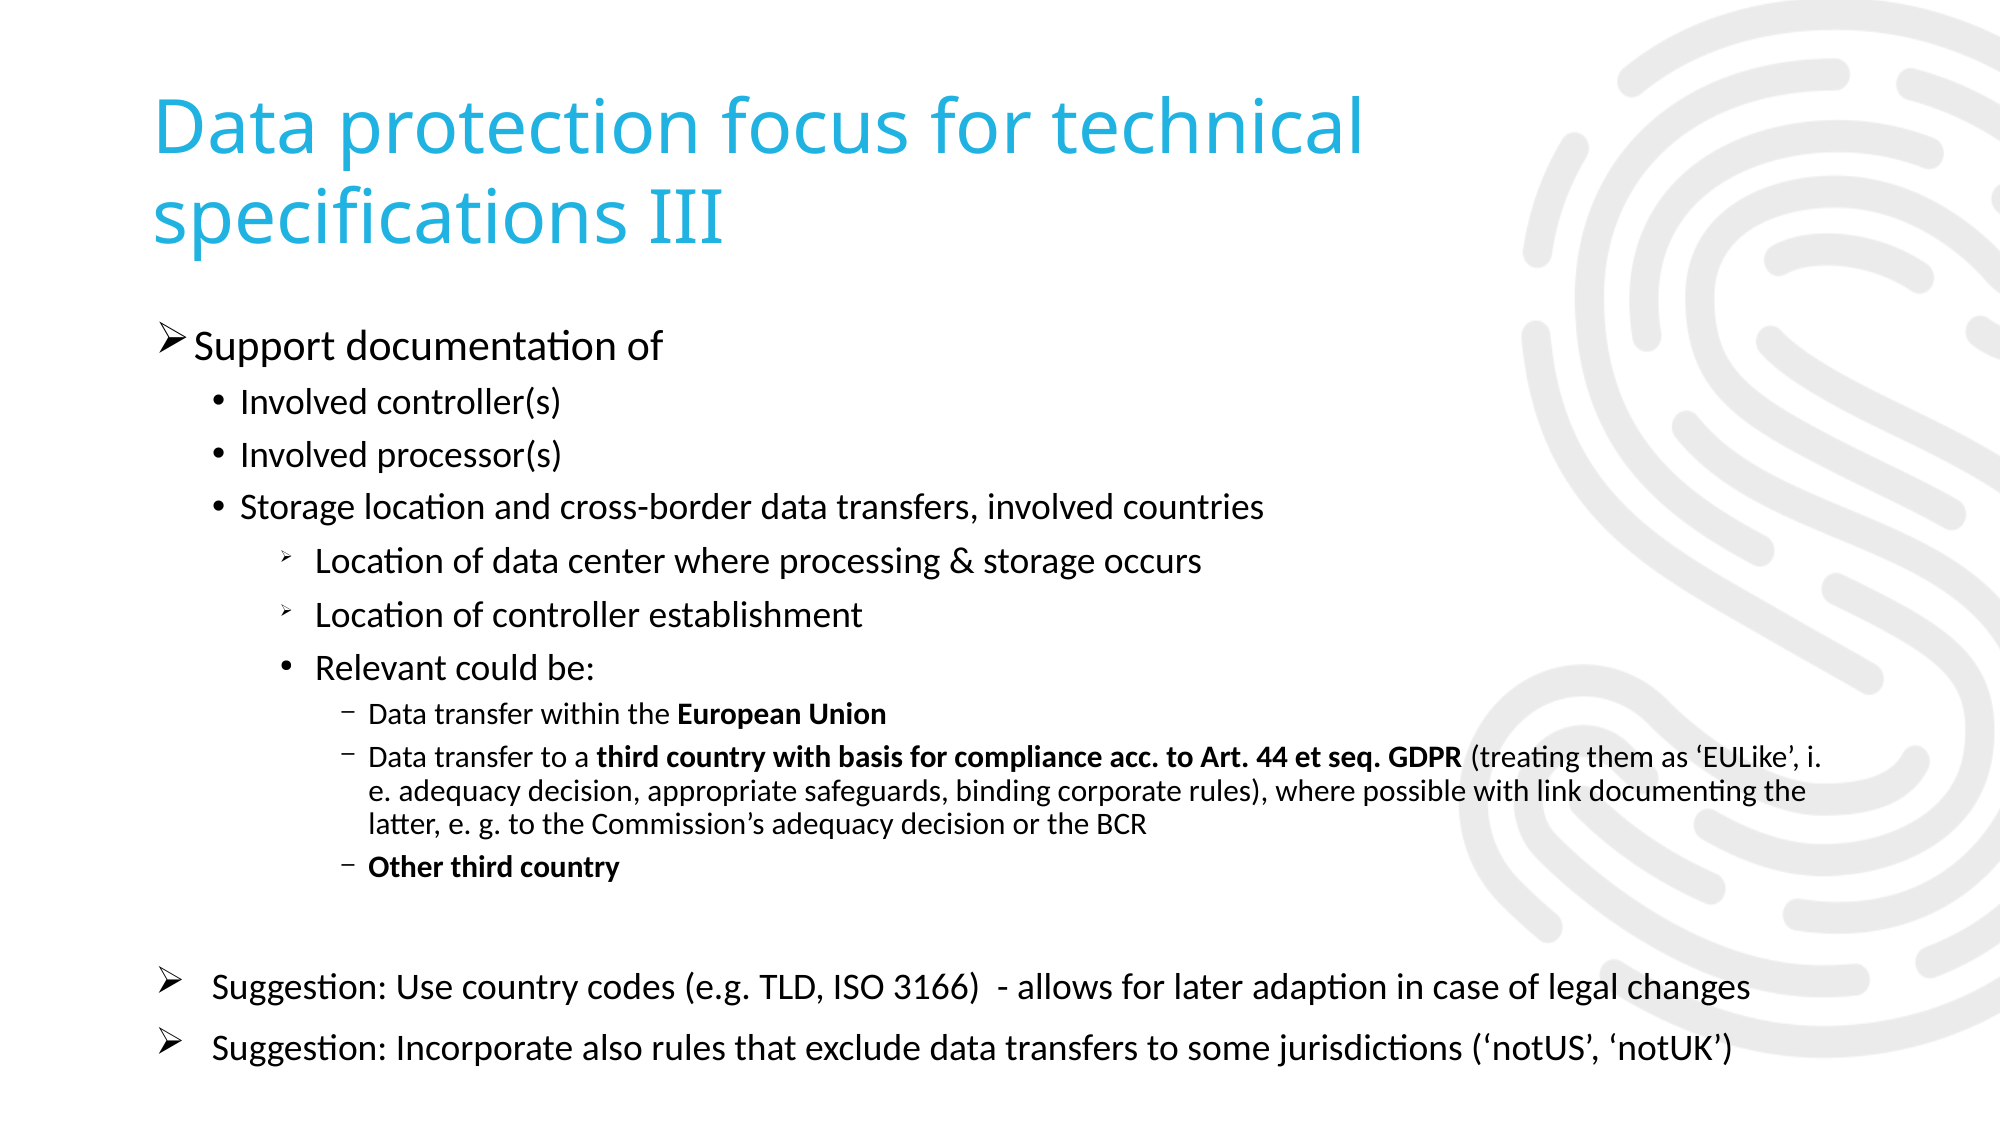

# Data protection focus for technical specifications III
 Support documentation of
Involved controller(s)
Involved processor(s)
Storage location and cross-border data transfers, involved countries
Location of data center where processing & storage occurs
Location of controller establishment
Relevant could be:
Data transfer within the European Union
Data transfer to a third country with basis for compliance acc. to Art. 44 et seq. GDPR (treating them as ‘EULike’, i. e. adequacy decision, appropriate safeguards, binding corporate rules), where possible with link documenting the latter, e. g. to the Commission’s adequacy decision or the BCR
Other third country
Suggestion: Use country codes (e.g. TLD, ISO 3166) - allows for later adaption in case of legal changes
Suggestion: Incorporate also rules that exclude data transfers to some jurisdictions (‘notUS’, ‘notUK’)